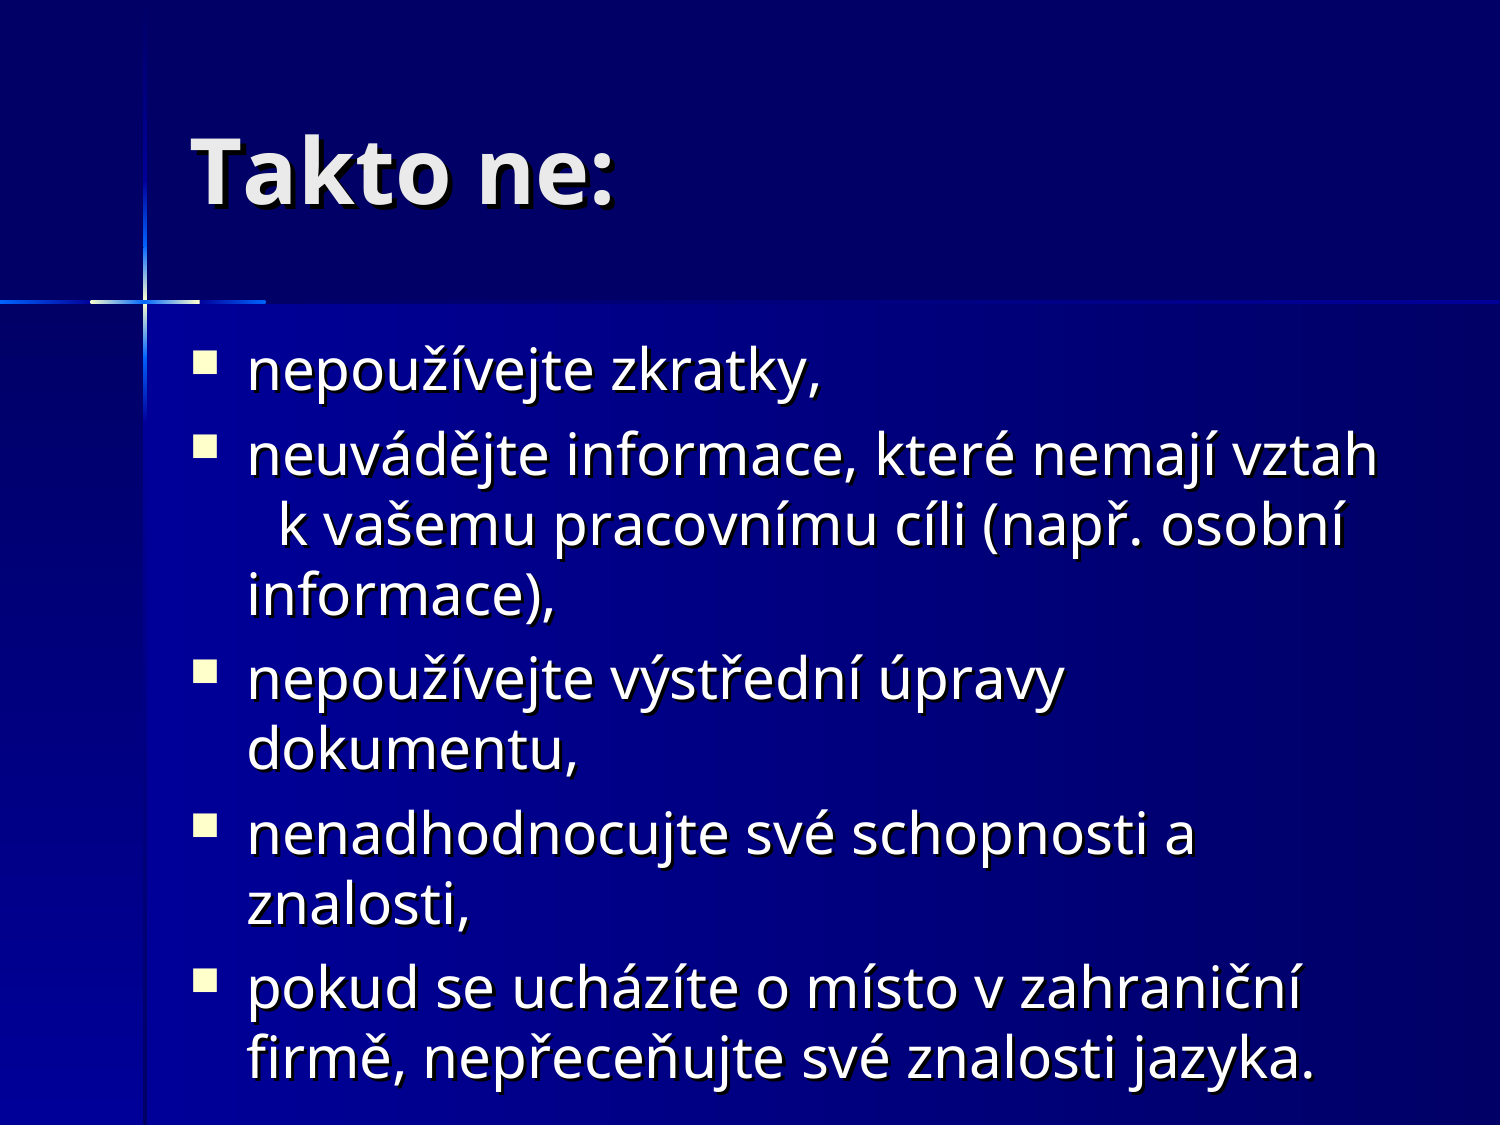

# Takto ne:
nepoužívejte zkratky,
neuvádějte informace, které nemají vztah k vašemu pracovnímu cíli (např. osobní informace),
nepoužívejte výstřední úpravy dokumentu,
nenadhodnocujte své schopnosti a znalosti,
pokud se ucházíte o místo v zahraniční firmě, nepřeceňujte své znalosti jazyka.